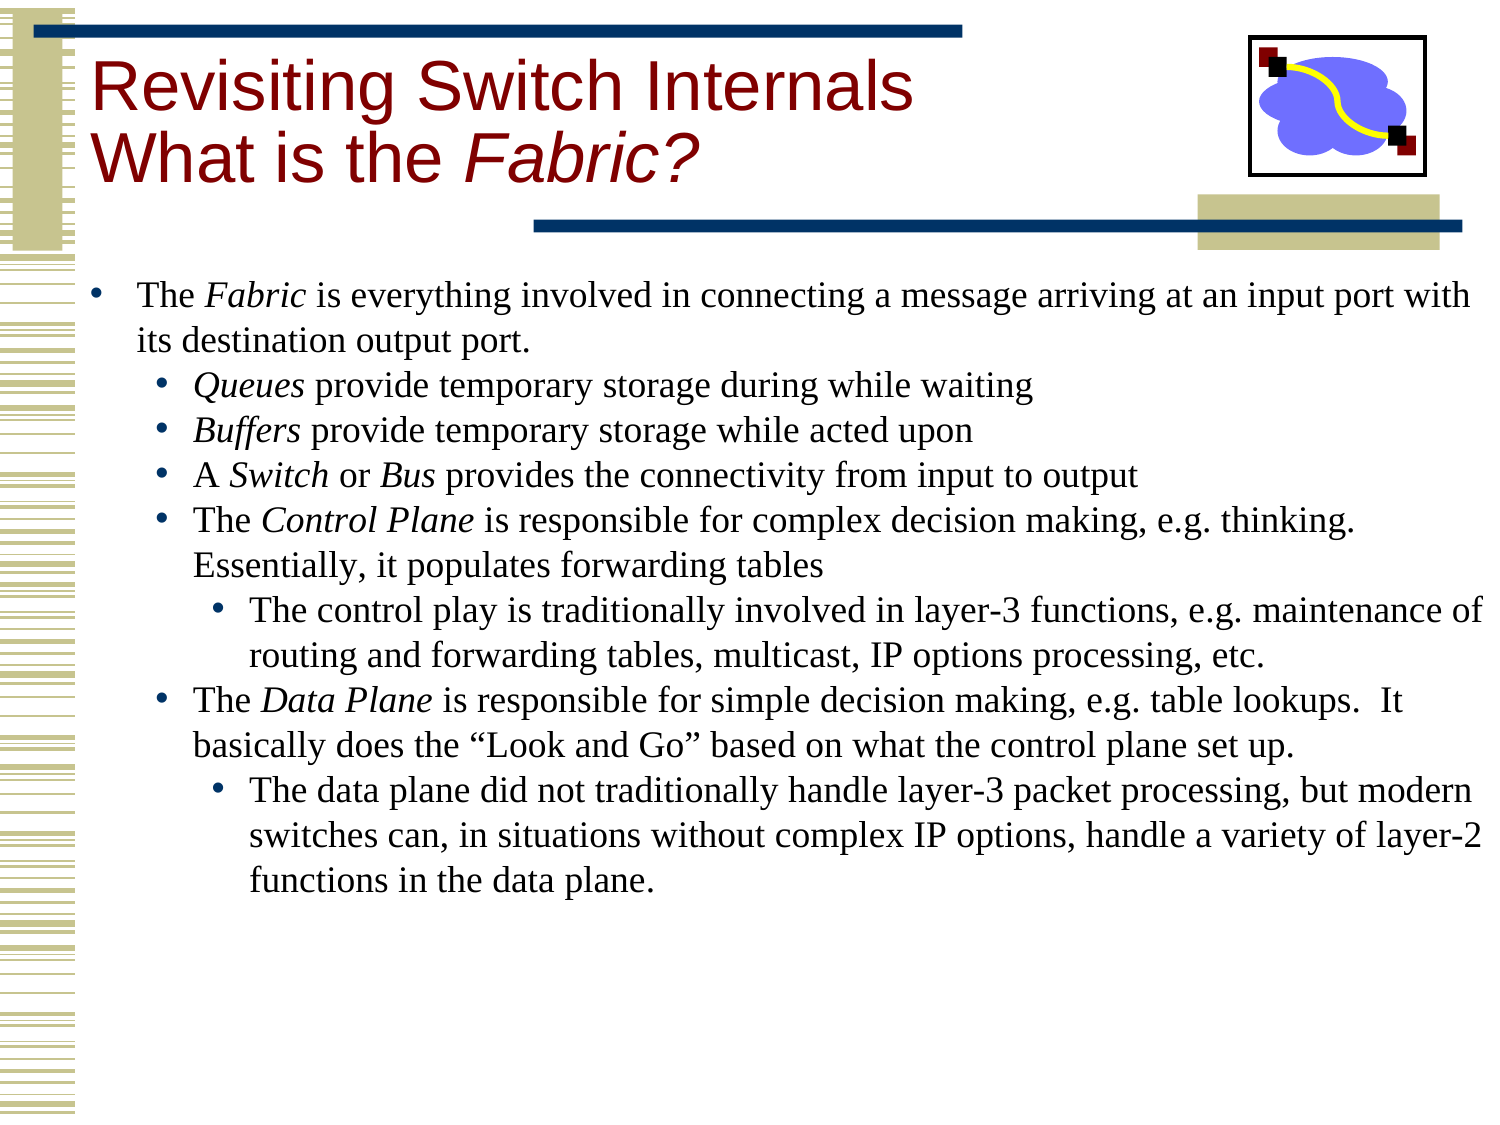

# Revisiting Switch Internals What is the Fabric?
The Fabric is everything involved in connecting a message arriving at an input port with its destination output port.
Queues provide temporary storage during while waiting
Buffers provide temporary storage while acted upon
A Switch or Bus provides the connectivity from input to output
The Control Plane is responsible for complex decision making, e.g. thinking. Essentially, it populates forwarding tables
The control play is traditionally involved in layer-3 functions, e.g. maintenance of routing and forwarding tables, multicast, IP options processing, etc.
The Data Plane is responsible for simple decision making, e.g. table lookups. It basically does the “Look and Go” based on what the control plane set up.
The data plane did not traditionally handle layer-3 packet processing, but modern switches can, in situations without complex IP options, handle a variety of layer-2 functions in the data plane.